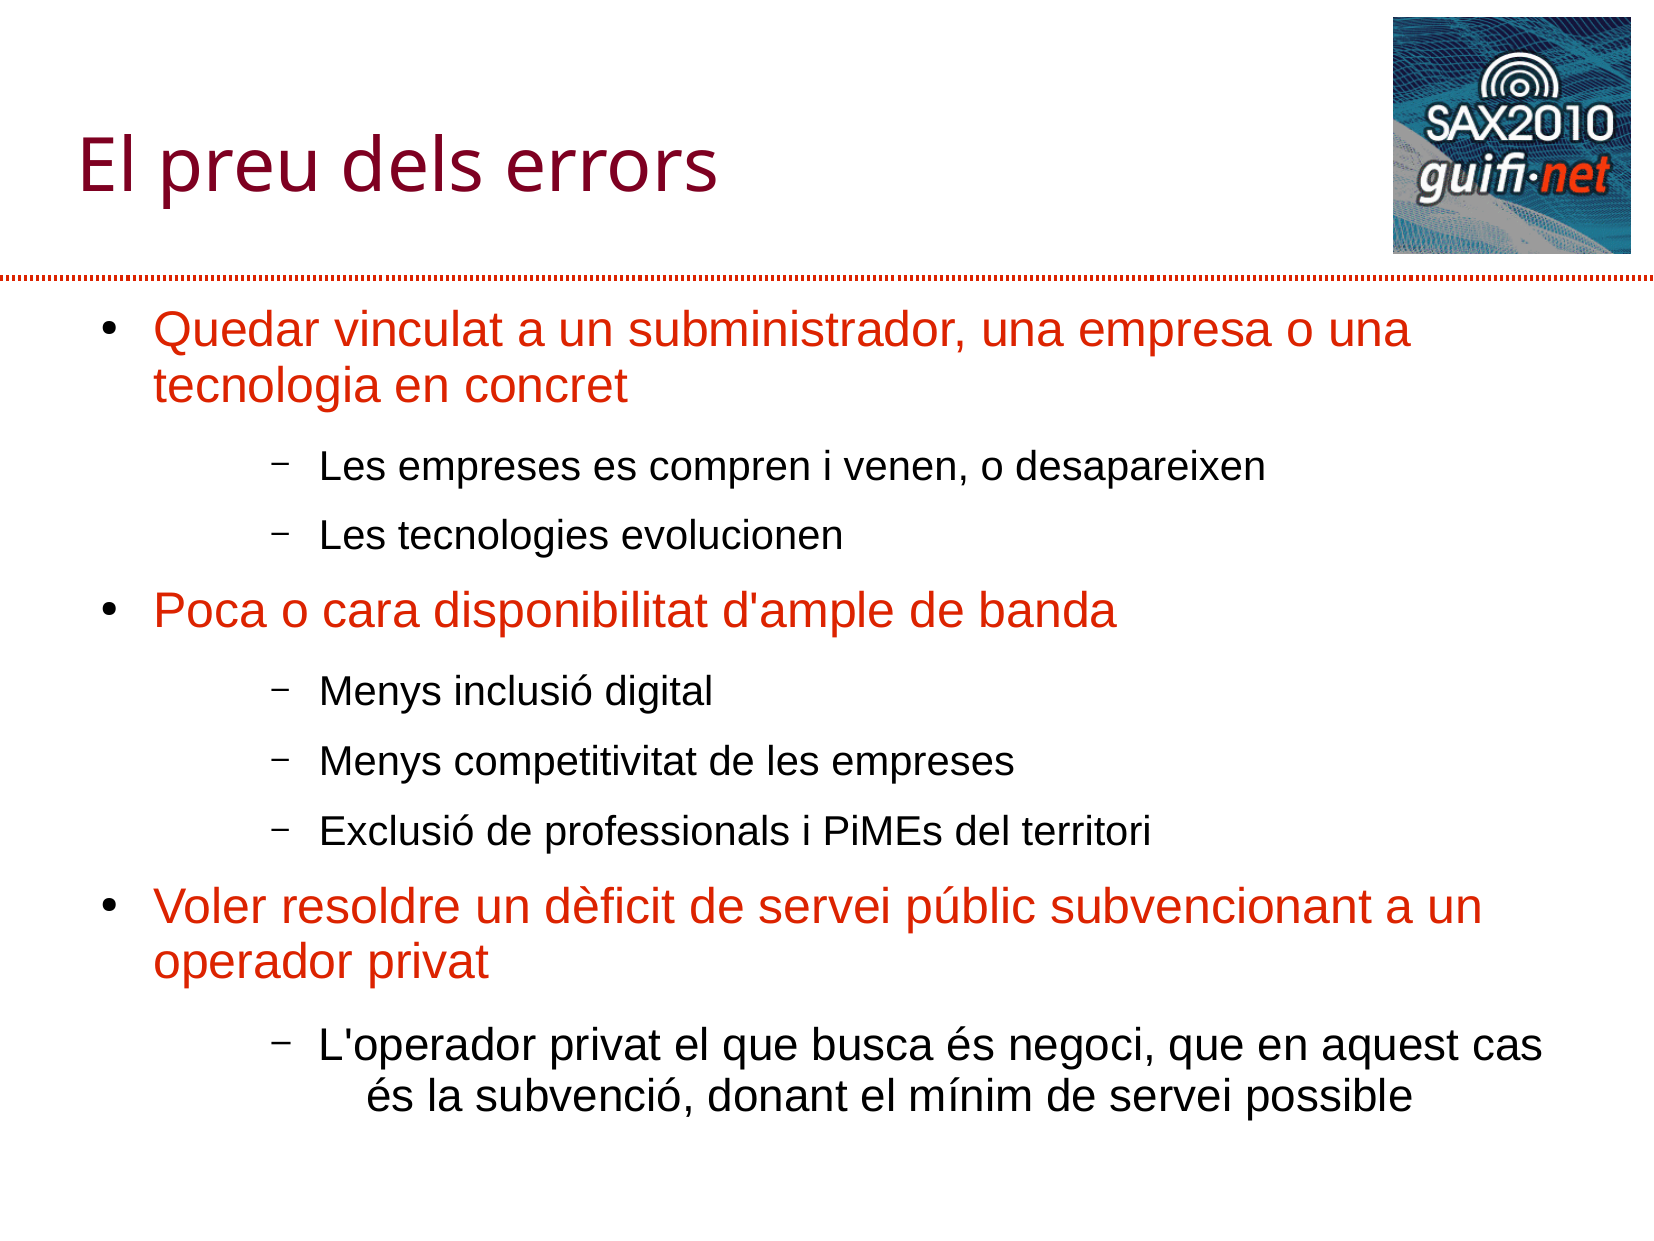

# El preu dels errors
Quedar vinculat a un subministrador, una empresa o una tecnologia en concret
Les empreses es compren i venen, o desapareixen
Les tecnologies evolucionen
Poca o cara disponibilitat d'ample de banda
Menys inclusió digital
Menys competitivitat de les empreses
Exclusió de professionals i PiMEs del territori
Voler resoldre un dèficit de servei públic subvencionant a un operador privat
L'operador privat el que busca és negoci, que en aquest cas és la subvenció, donant el mínim de servei possible